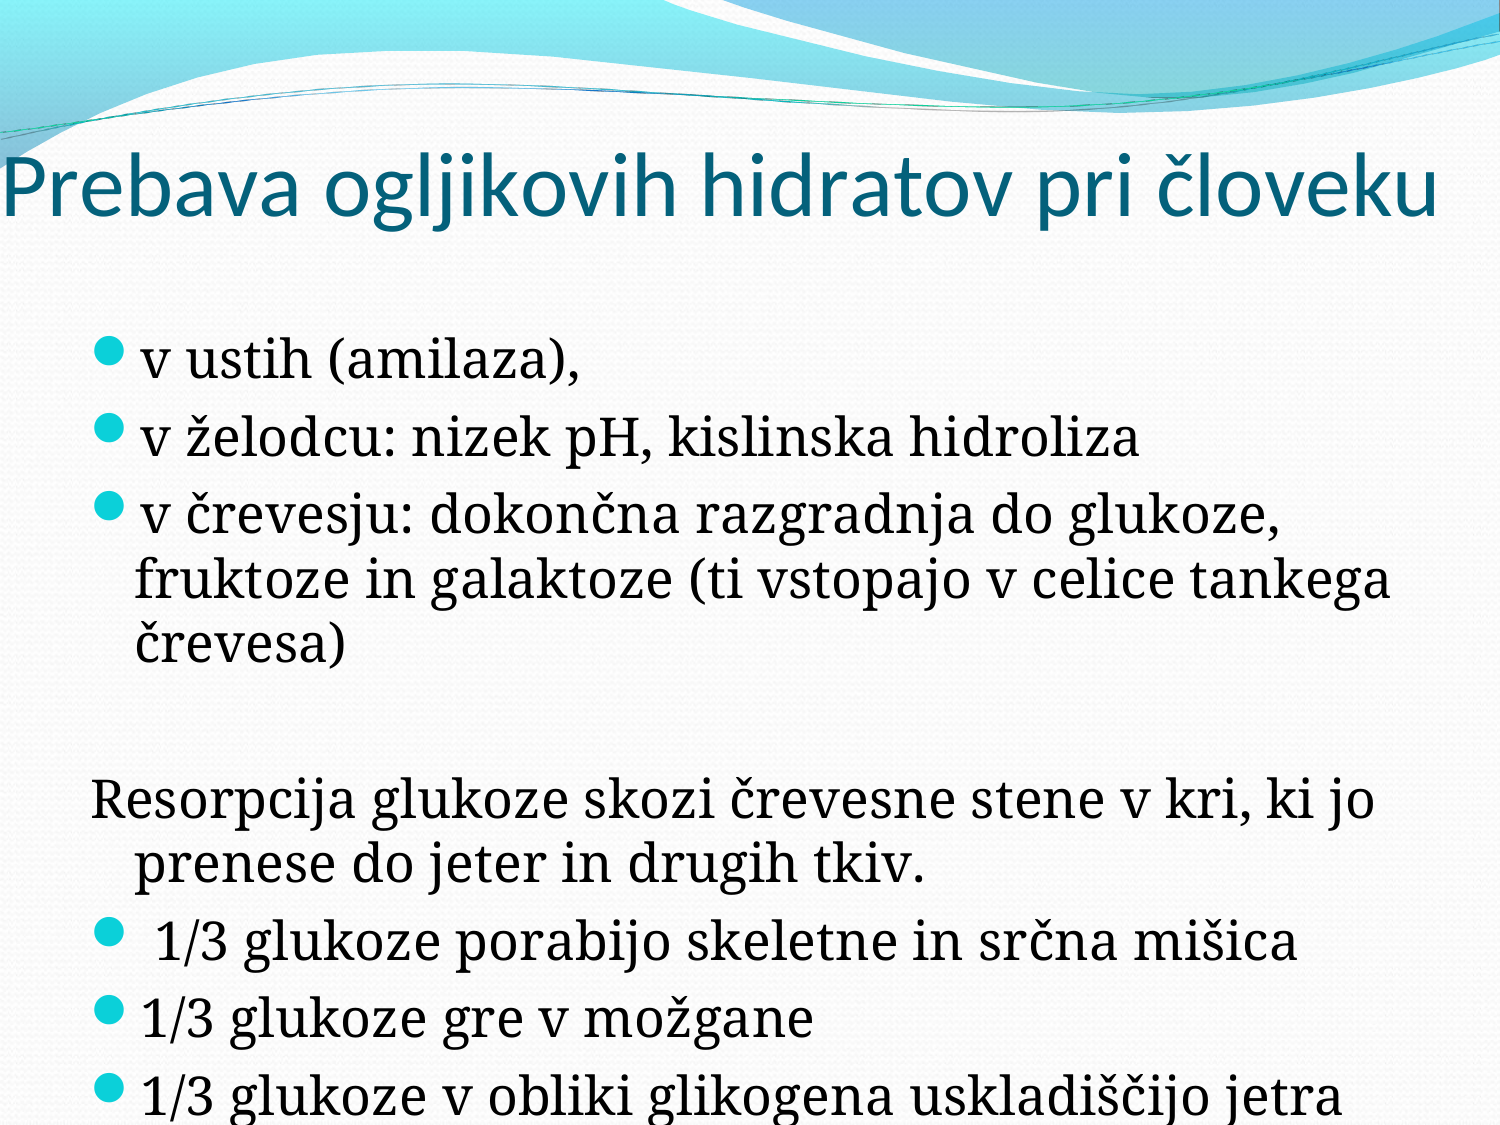

Prebava ogljikovih hidratov pri človeku
# v ustih (amilaza),
v želodcu: nizek pH, kislinska hidroliza
v črevesju: dokončna razgradnja do glukoze, fruktoze in galaktoze (ti vstopajo v celice tankega črevesa)
Resorpcija glukoze skozi črevesne stene v kri, ki jo prenese do jeter in drugih tkiv.
 1/3 glukoze porabijo skeletne in srčna mišica
1/3 glukoze gre v možgane
1/3 glukoze v obliki glikogena uskladiščijo jetra